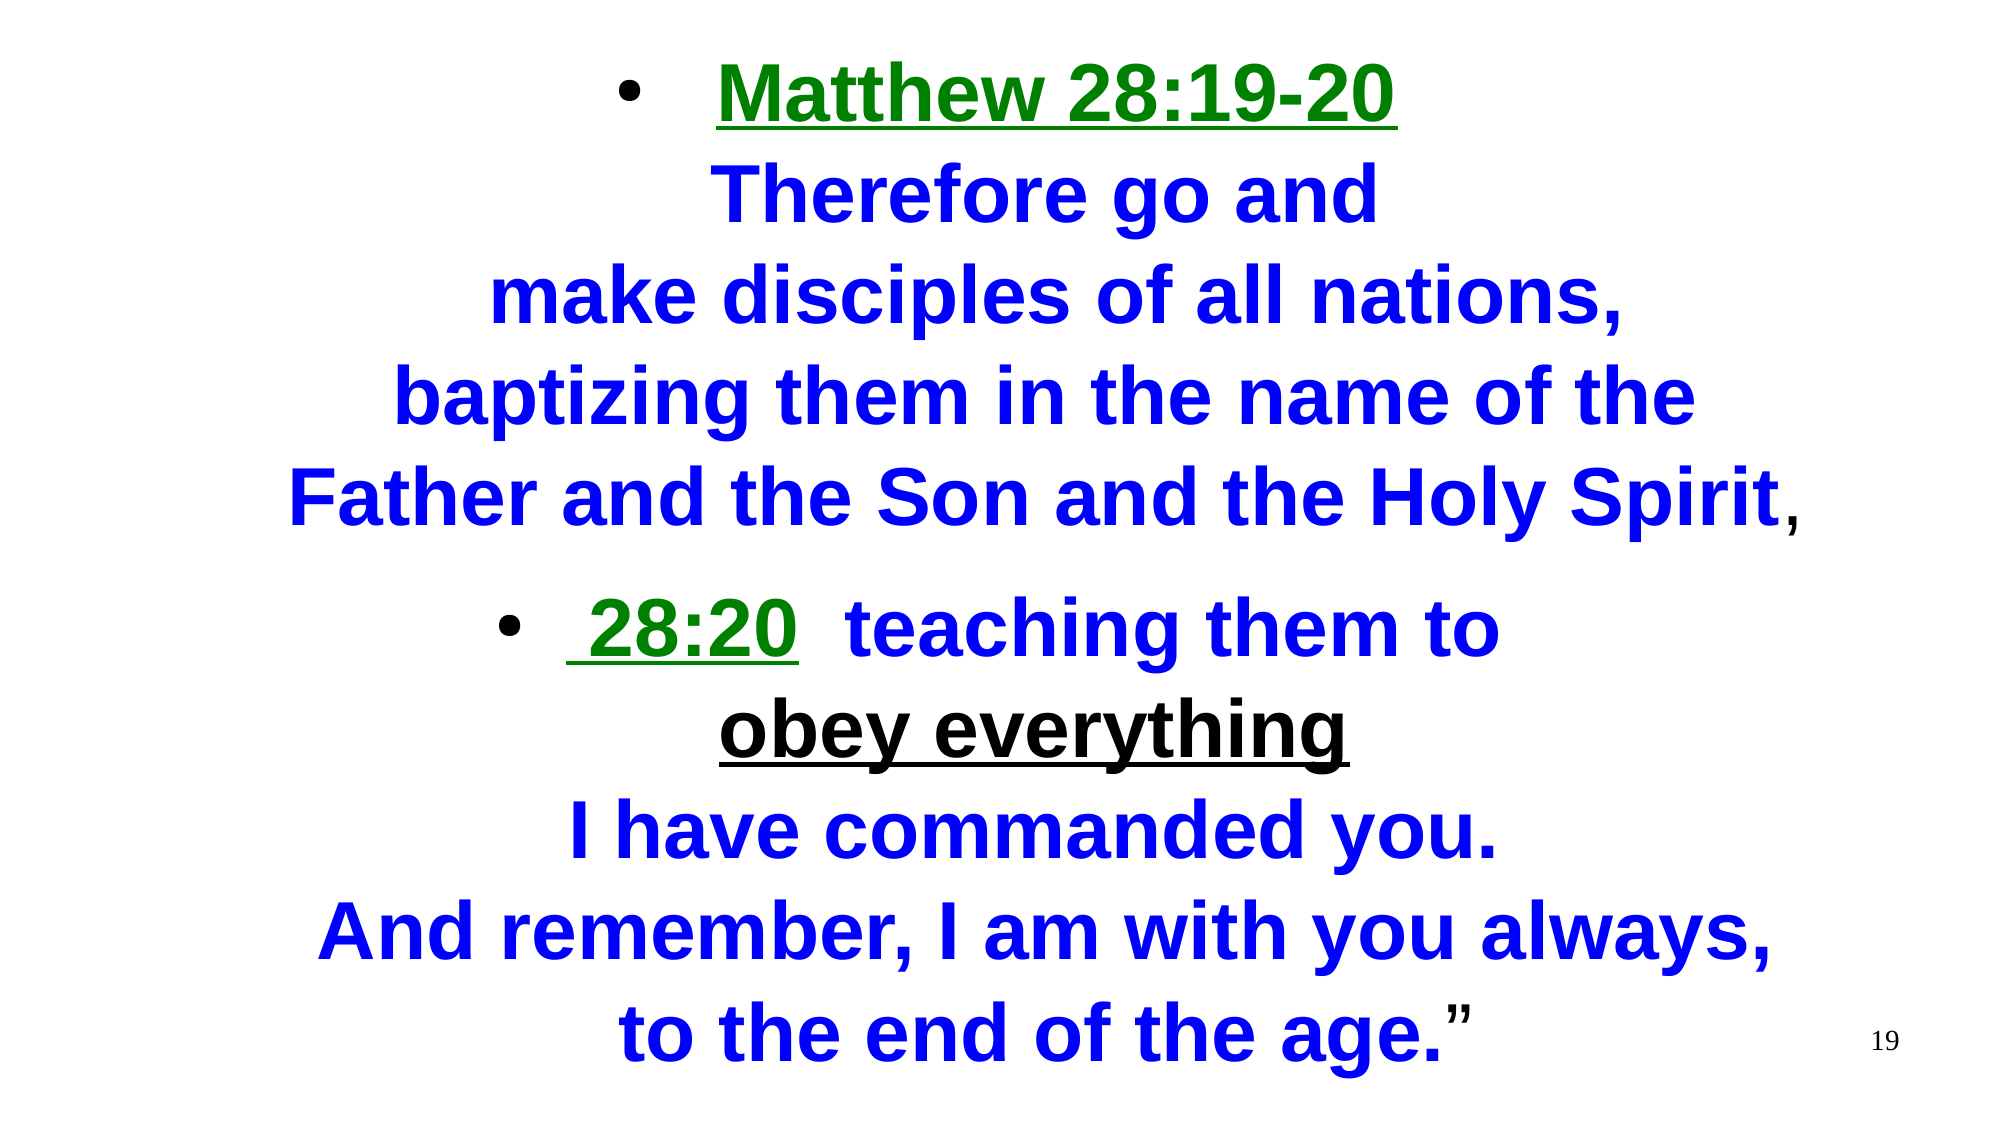

# Matthew 28:19-20 Therefore go and make disciples of all nations, baptizing them in the name of the Father and the Son and the Holy Spirit,
 28:20  teaching them to
obey everything
I have commanded you.
And remember, I am with you always,
 to the end of the age.”
19